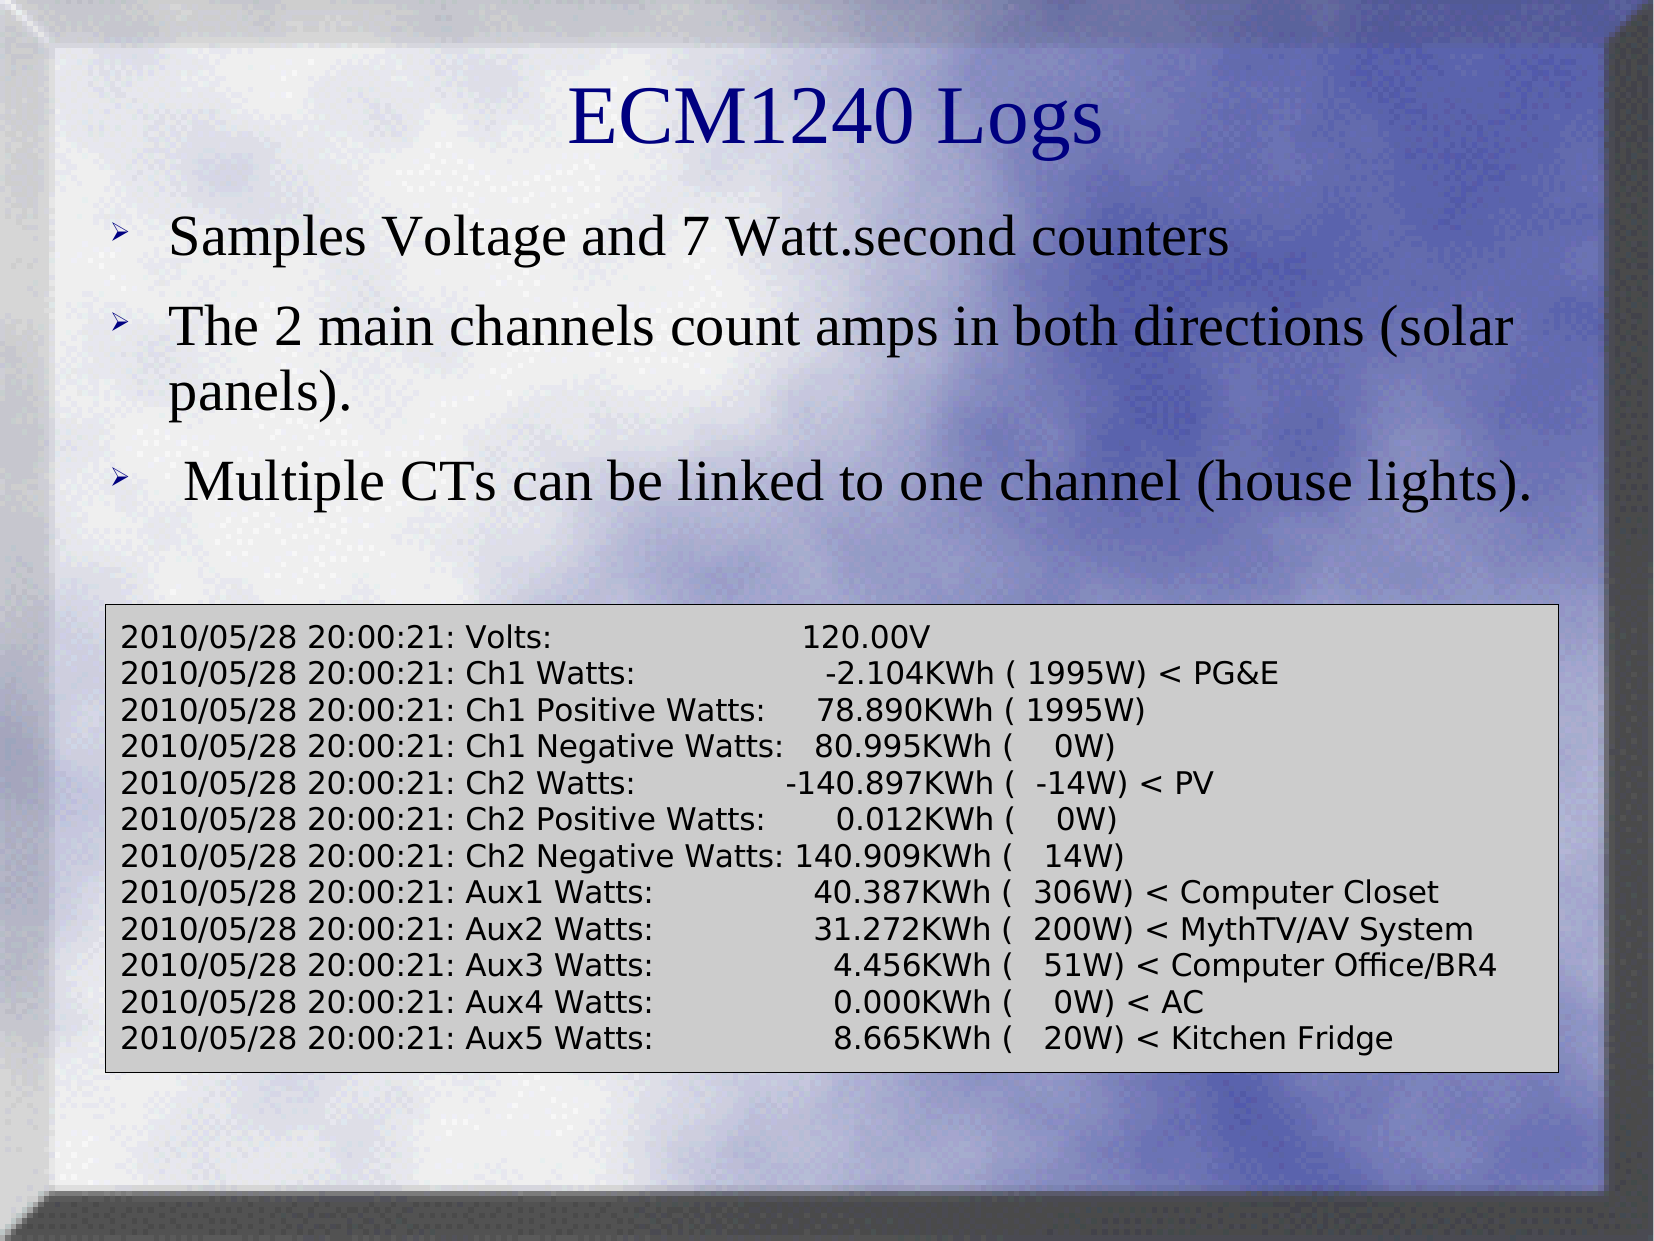

# ECM1240 Logs
Samples Voltage and 7 Watt.second counters
The 2 main channels count amps in both directions (solar panels).
 Multiple CTs can be linked to one channel (house lights).
2010/05/28 20:00:21: Volts: 120.00V
2010/05/28 20:00:21: Ch1 Watts: -2.104KWh ( 1995W) < PG&E
2010/05/28 20:00:21: Ch1 Positive Watts: 78.890KWh ( 1995W)
2010/05/28 20:00:21: Ch1 Negative Watts: 80.995KWh ( 0W)
2010/05/28 20:00:21: Ch2 Watts: -140.897KWh ( -14W) < PV
2010/05/28 20:00:21: Ch2 Positive Watts: 0.012KWh ( 0W)
2010/05/28 20:00:21: Ch2 Negative Watts: 140.909KWh ( 14W)
2010/05/28 20:00:21: Aux1 Watts: 40.387KWh ( 306W) < Computer Closet
2010/05/28 20:00:21: Aux2 Watts: 31.272KWh ( 200W) < MythTV/AV System
2010/05/28 20:00:21: Aux3 Watts: 4.456KWh ( 51W) < Computer Office/BR4
2010/05/28 20:00:21: Aux4 Watts: 0.000KWh ( 0W) < AC
2010/05/28 20:00:21: Aux5 Watts: 8.665KWh ( 20W) < Kitchen Fridge